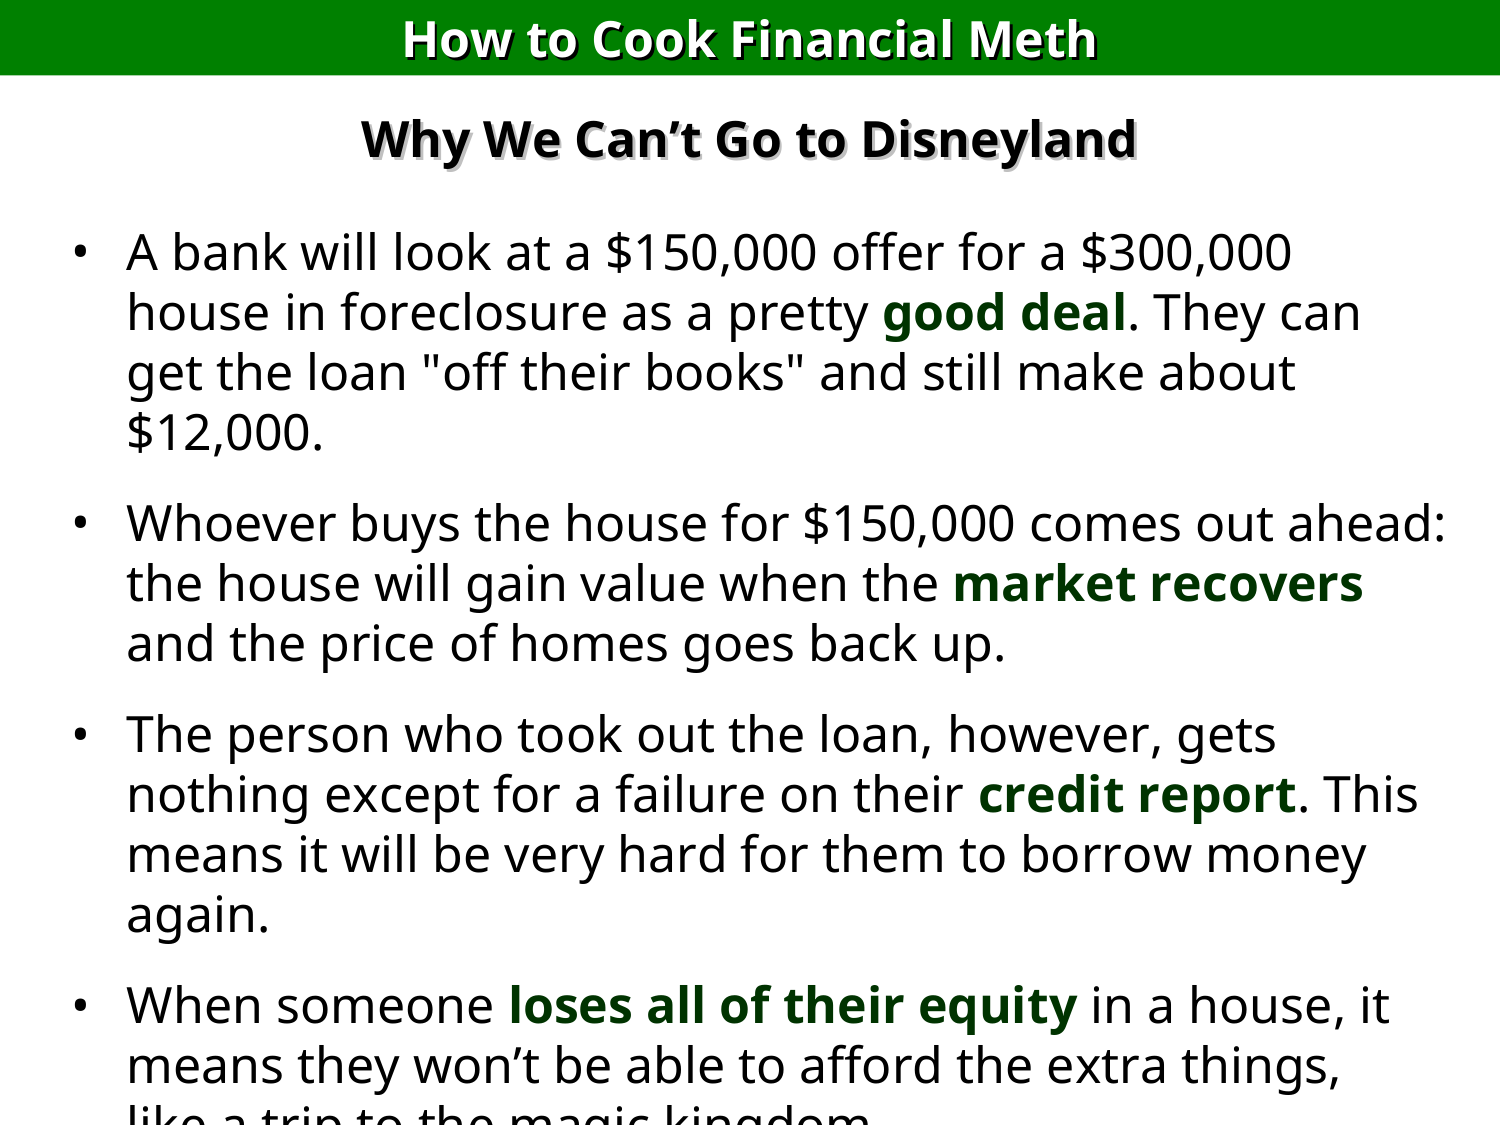

How to Cook Financial Meth
# Why We Can’t Go to Disneyland
A bank will look at a $150,000 offer for a $300,000 house in foreclosure as a pretty good deal. They can get the loan "off their books" and still make about $12,000.
Whoever buys the house for $150,000 comes out ahead: the house will gain value when the market recovers and the price of homes goes back up.
The person who took out the loan, however, gets nothing except for a failure on their credit report. This means it will be very hard for them to borrow money again.
When someone loses all of their equity in a house, it means they won’t be able to afford the extra things, like a trip to the magic kingdom.